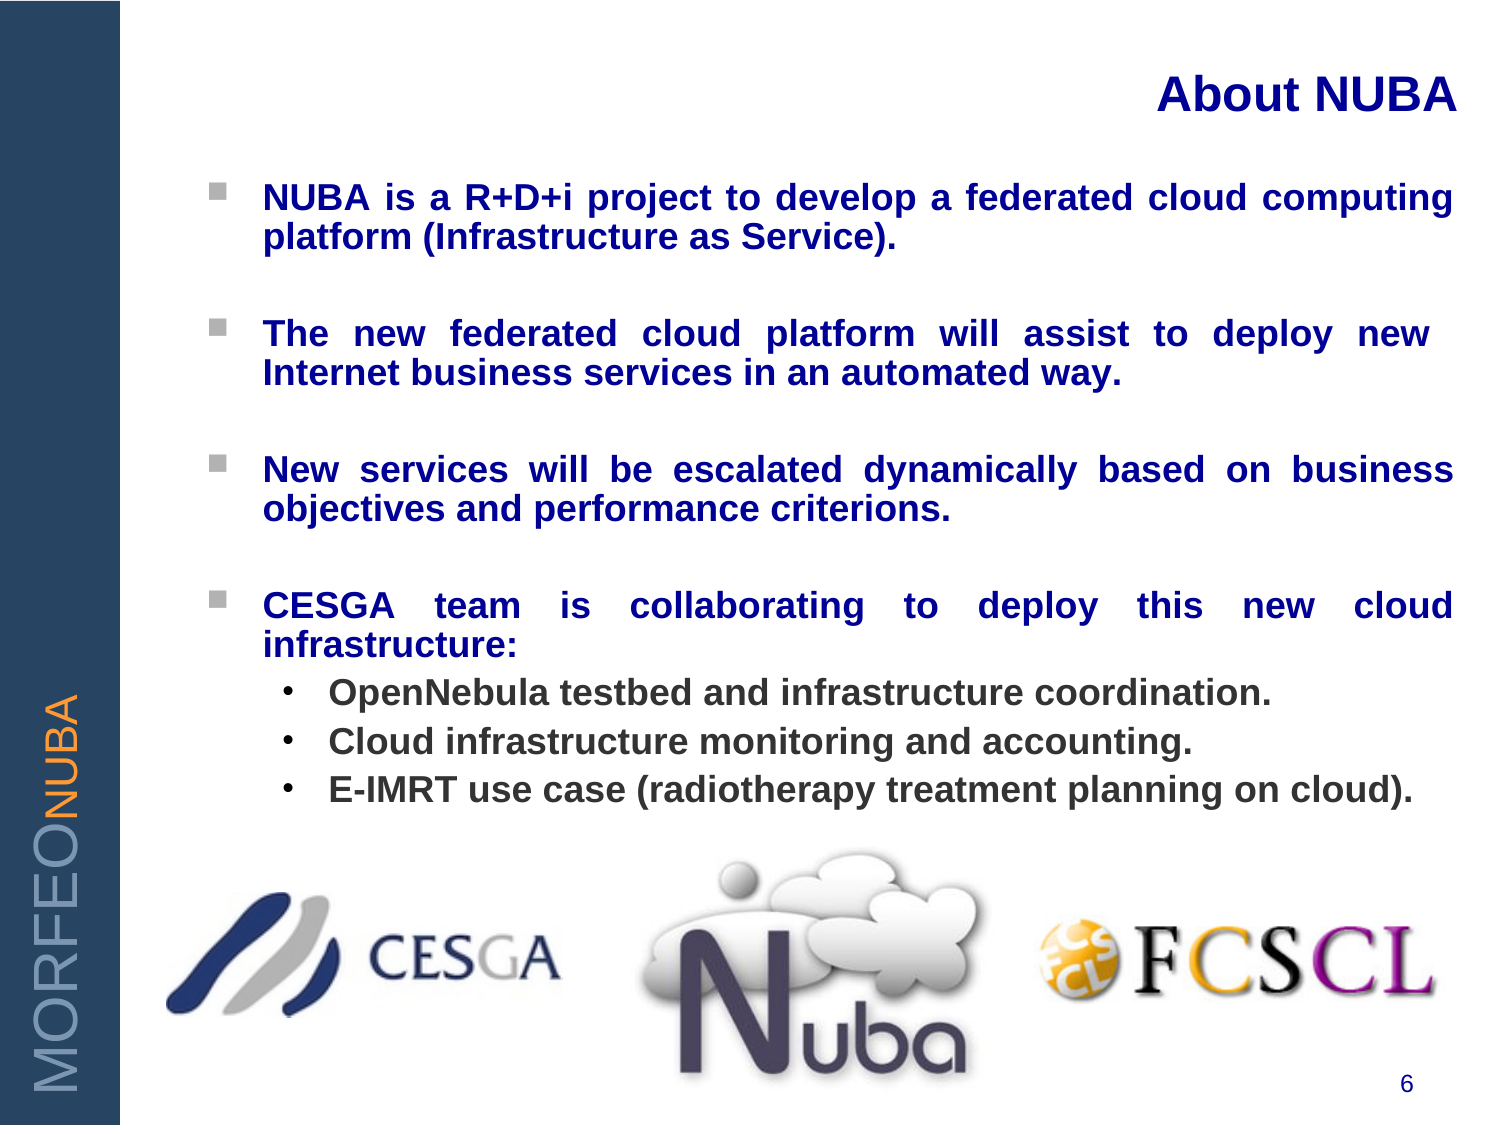

About NUBA
NUBA is a R+D+i project to develop a federated cloud computing platform (Infrastructure as Service).
The new federated cloud platform will assist to deploy new Internet business services in an automated way.
New services will be escalated dynamically based on business objectives and performance criterions.
CESGA team is collaborating to deploy this new cloud infrastructure:
OpenNebula testbed and infrastructure coordination.
Cloud infrastructure monitoring and accounting.
E-IMRT use case (radiotherapy treatment planning on cloud).